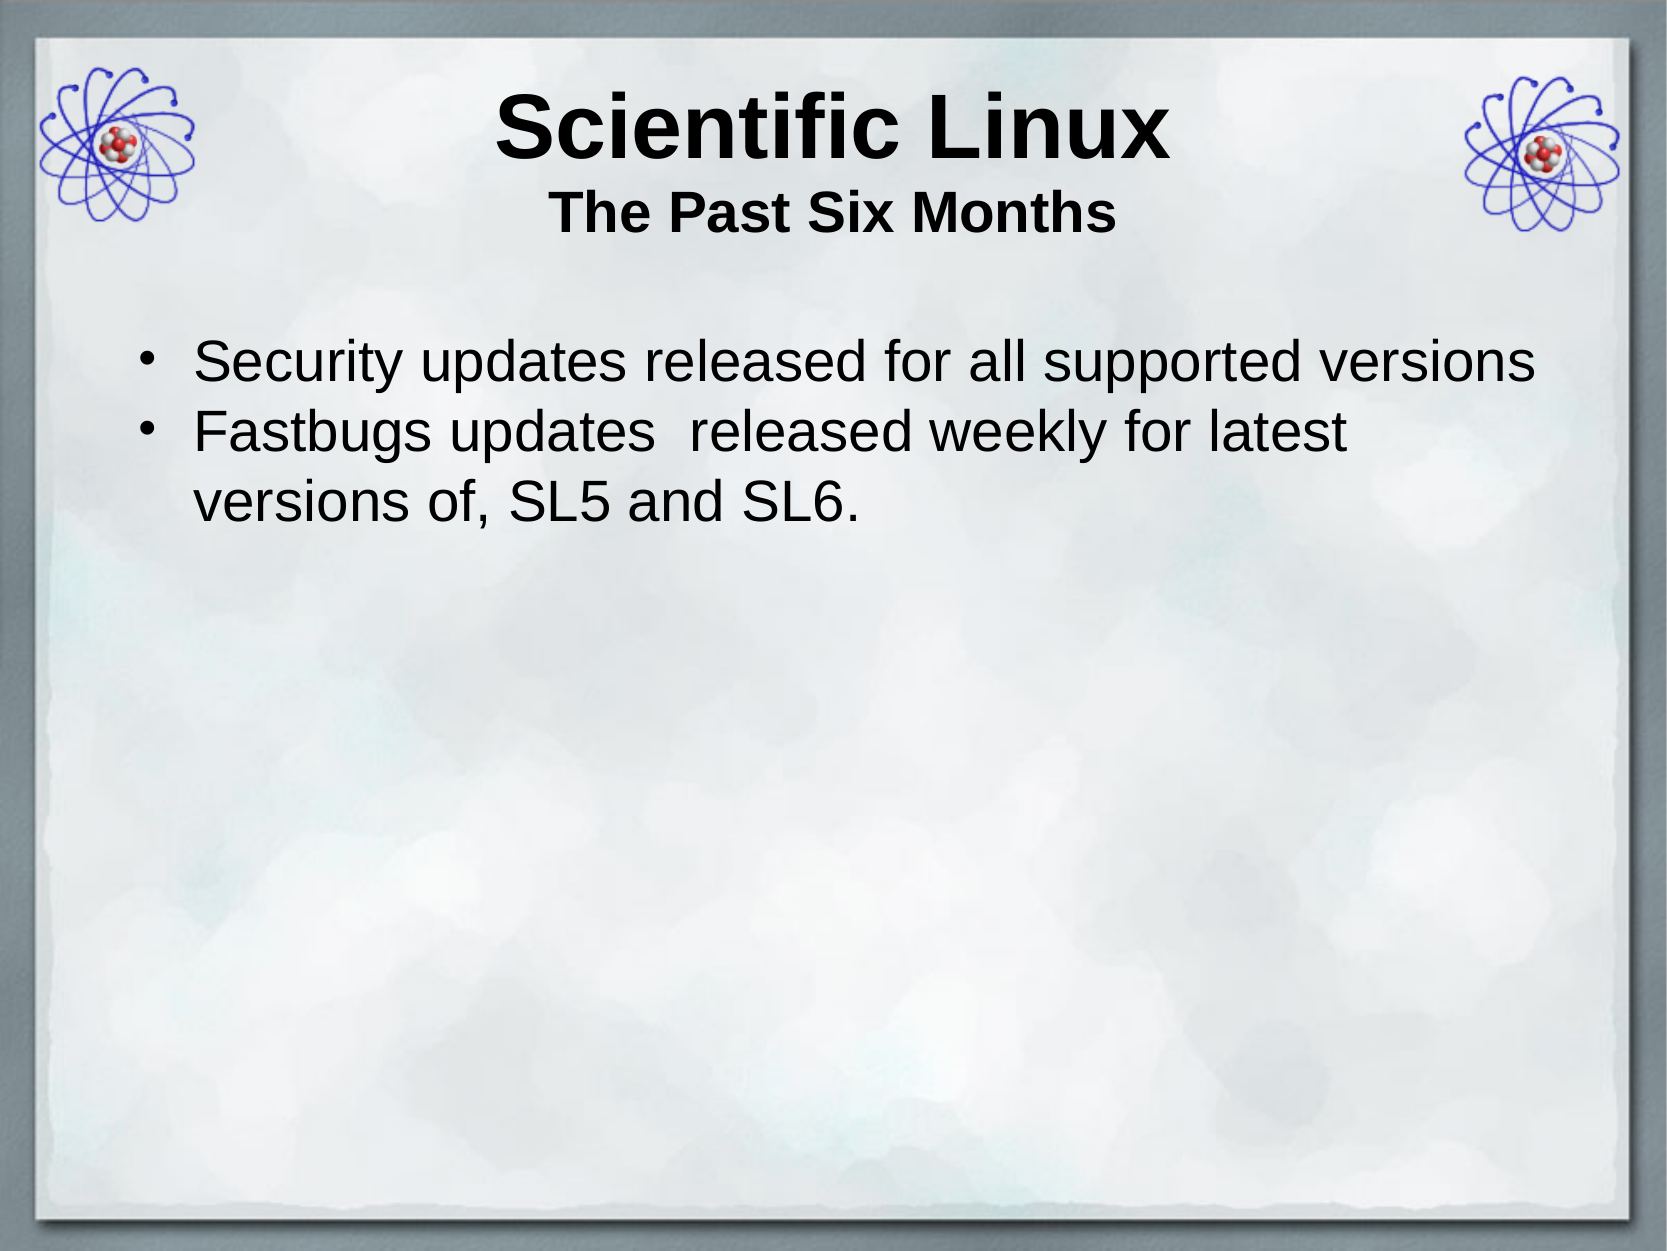

# Scientific Linux The Past Six Months
Security updates released for all supported versions
Fastbugs updates released weekly for latest versions of, SL5 and SL6.